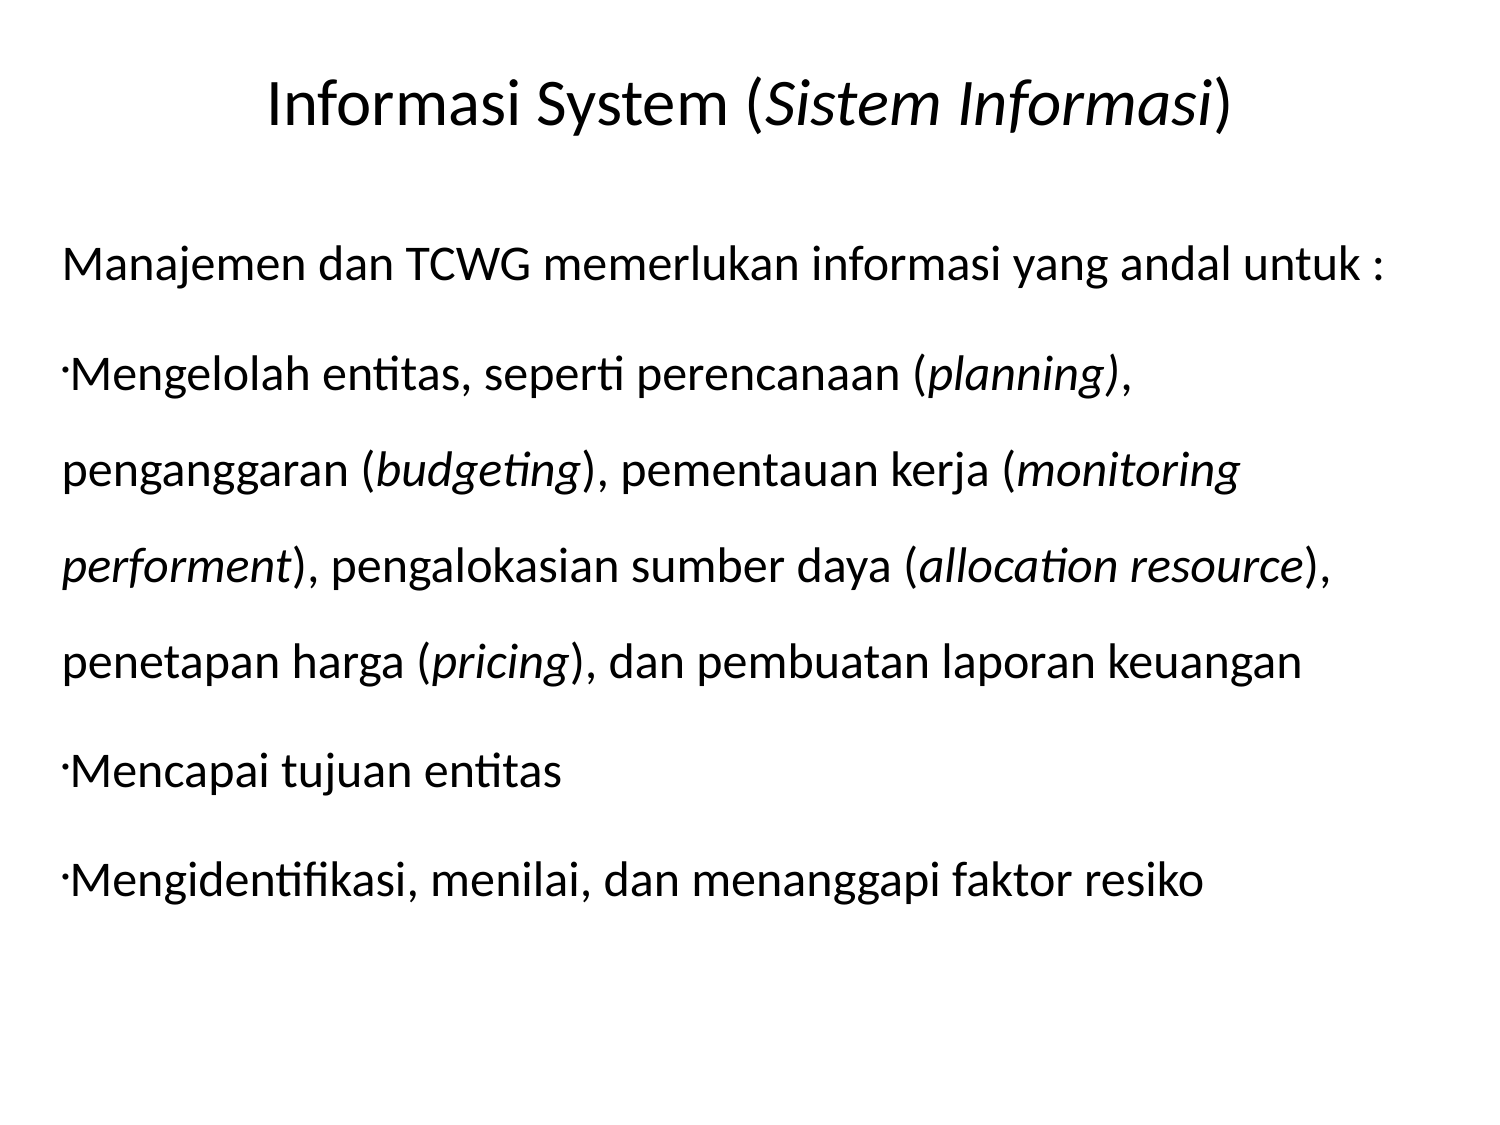

# Informasi System (Sistem Informasi)
Manajemen dan TCWG memerlukan informasi yang andal untuk :
Mengelolah entitas, seperti perencanaan (planning), penganggaran (budgeting), pementauan kerja (monitoring performent), pengalokasian sumber daya (allocation resource), penetapan harga (pricing), dan pembuatan laporan keuangan
Mencapai tujuan entitas
Mengidentifikasi, menilai, dan menanggapi faktor resiko